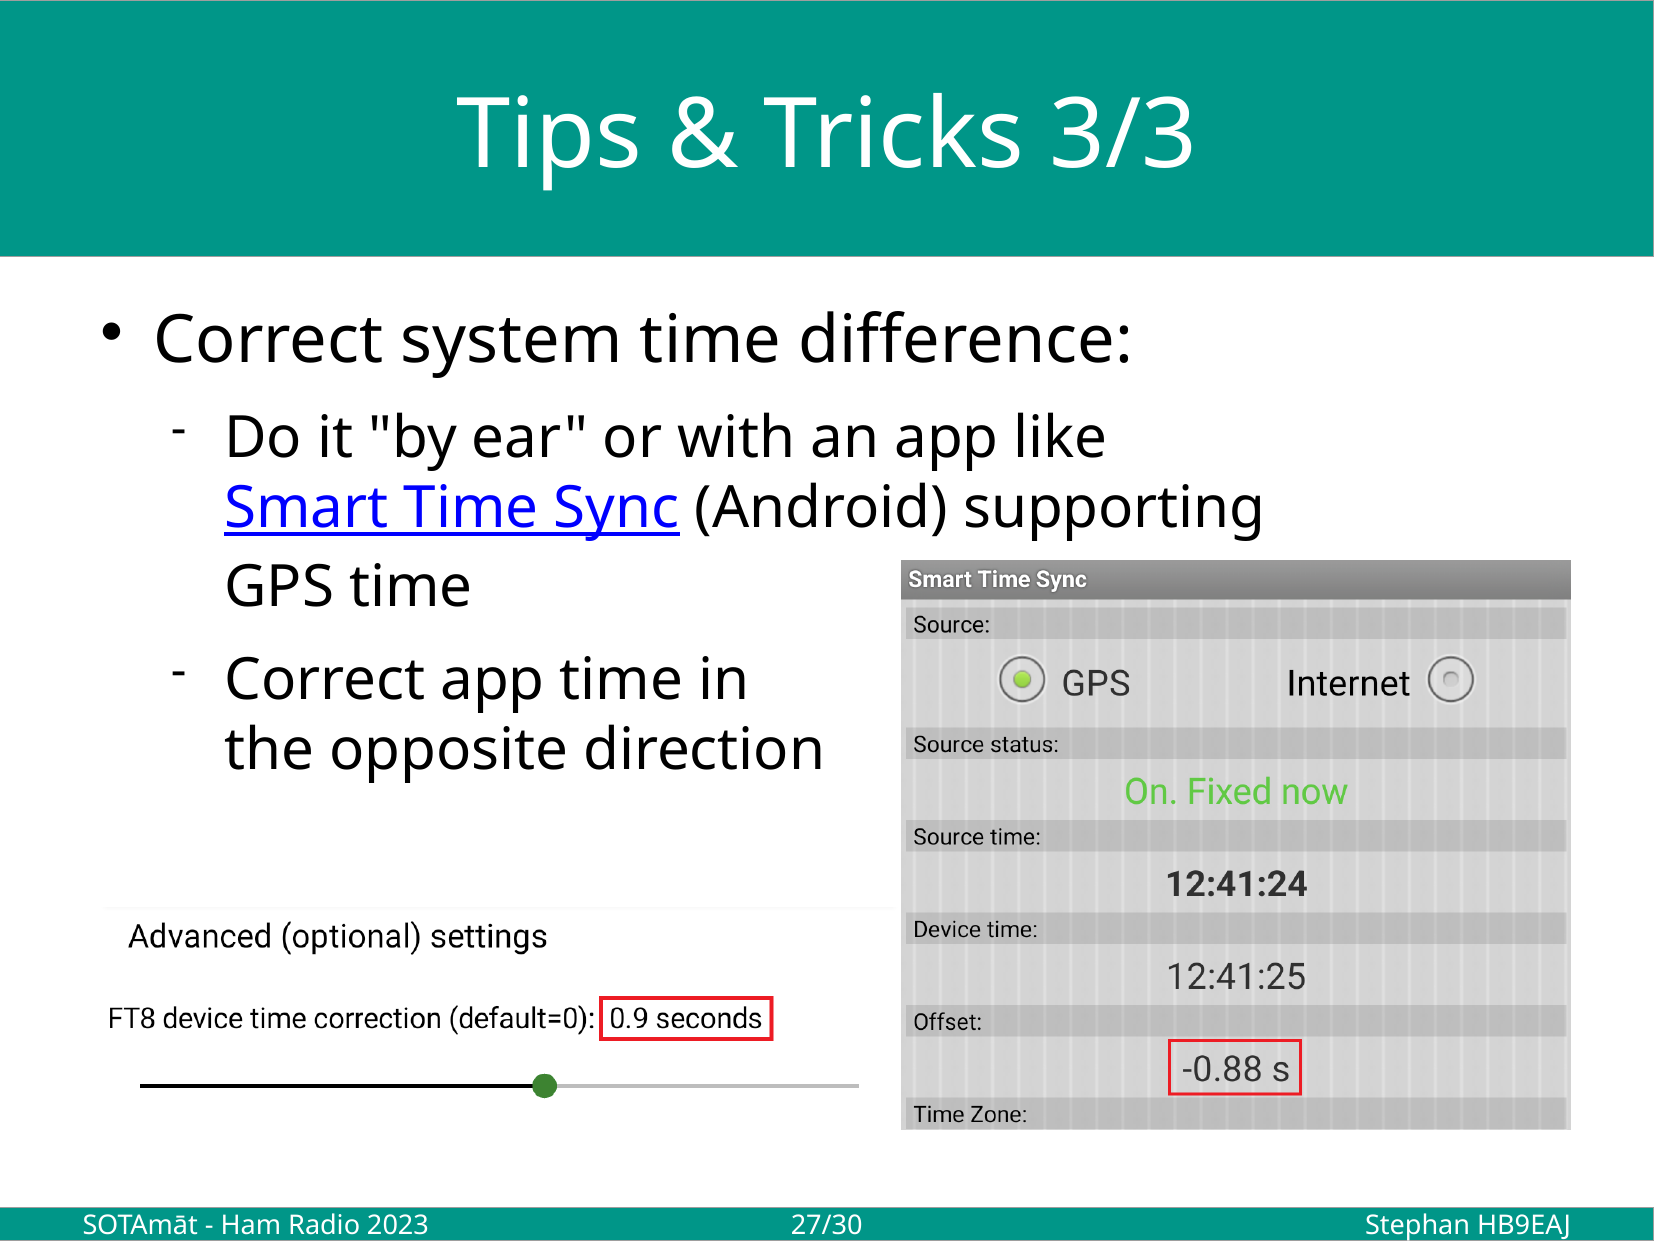

# Tips & Tricks 3/3
Correct system time difference:
Do it "by ear" or with an app like Smart Time Sync (Android) supporting
GPS time
Correct app time in
the opposite direction
Portable 7-Band EFHW-Antenne